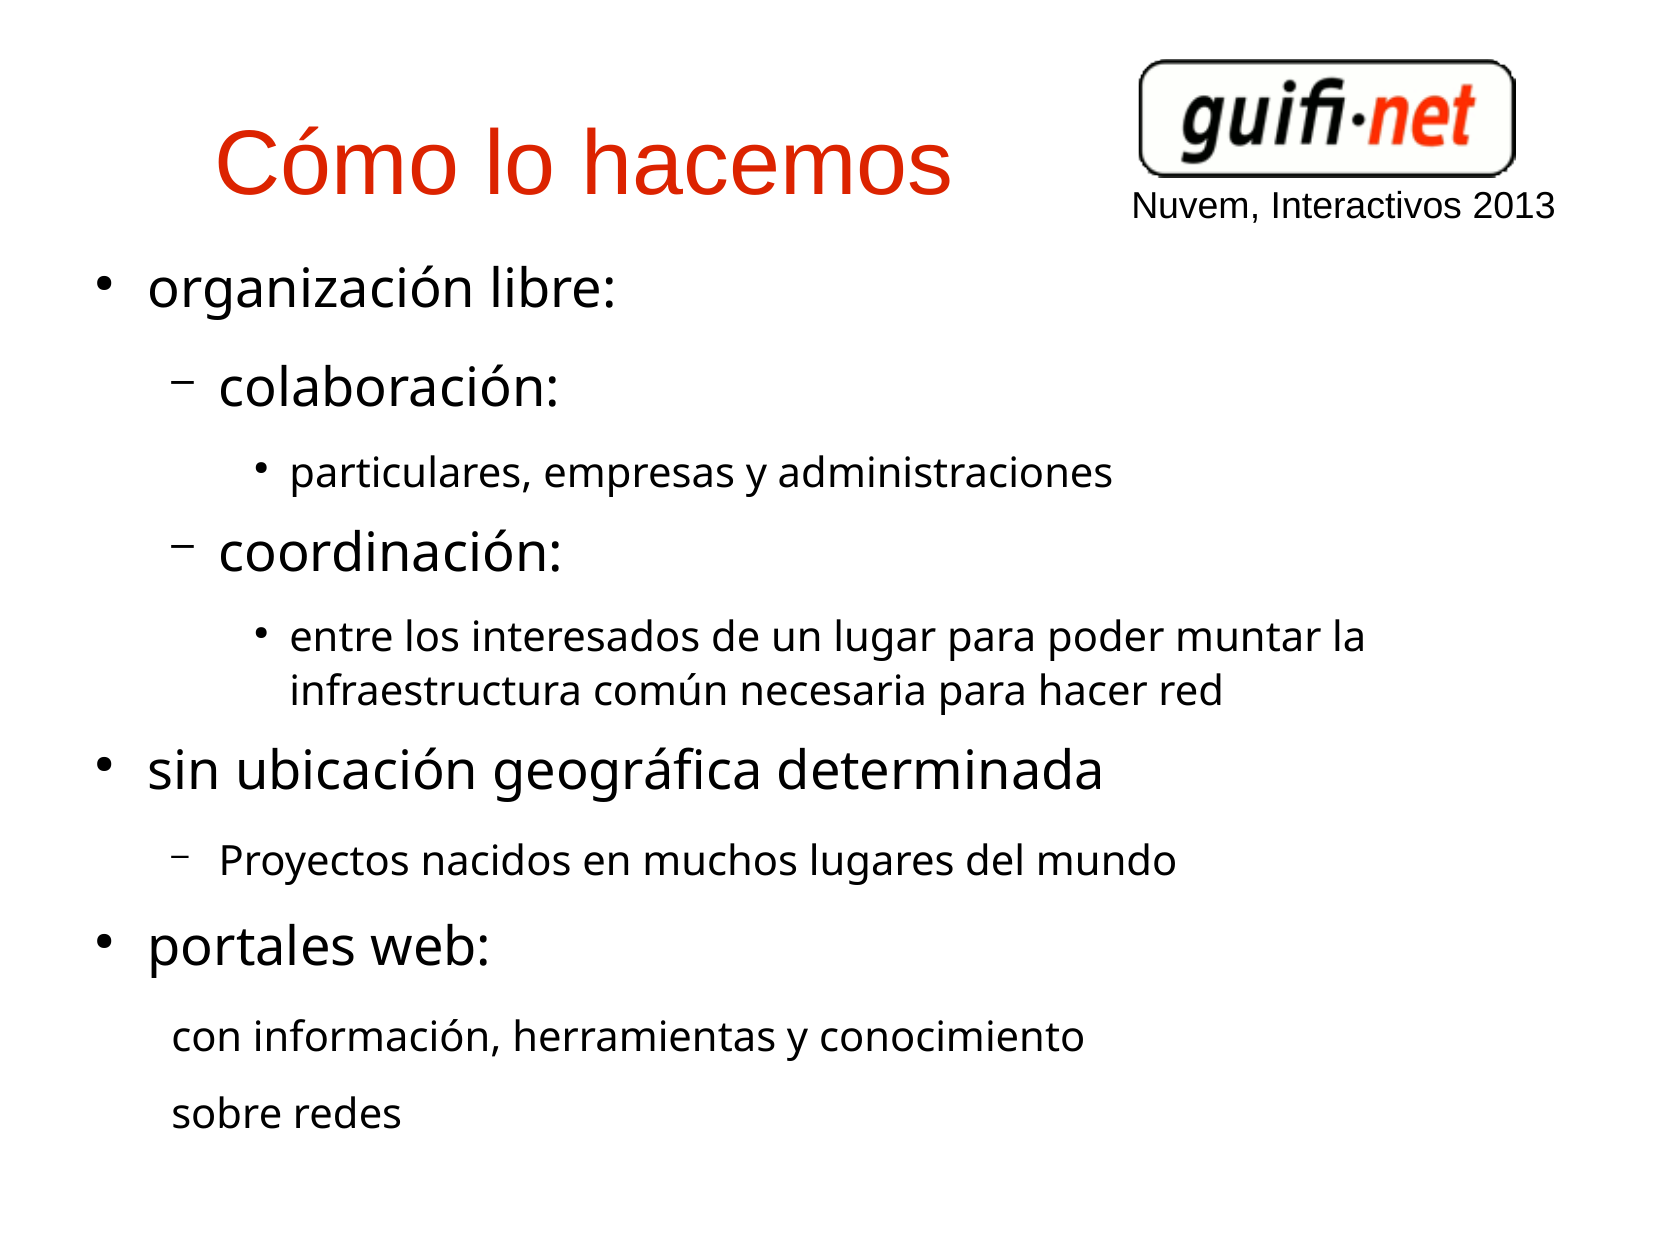

# Cómo lo hacemos
Nuvem, Interactivos 2013
organización libre:
colaboración:
particulares, empresas y administraciones
coordinación:
entre los interesados de un lugar para poder muntar la infraestructura común necesaria para hacer red
sin ubicación geográfica determinada
Proyectos nacidos en muchos lugares del mundo
portales web:
con información, herramientas y conocimiento
sobre redes